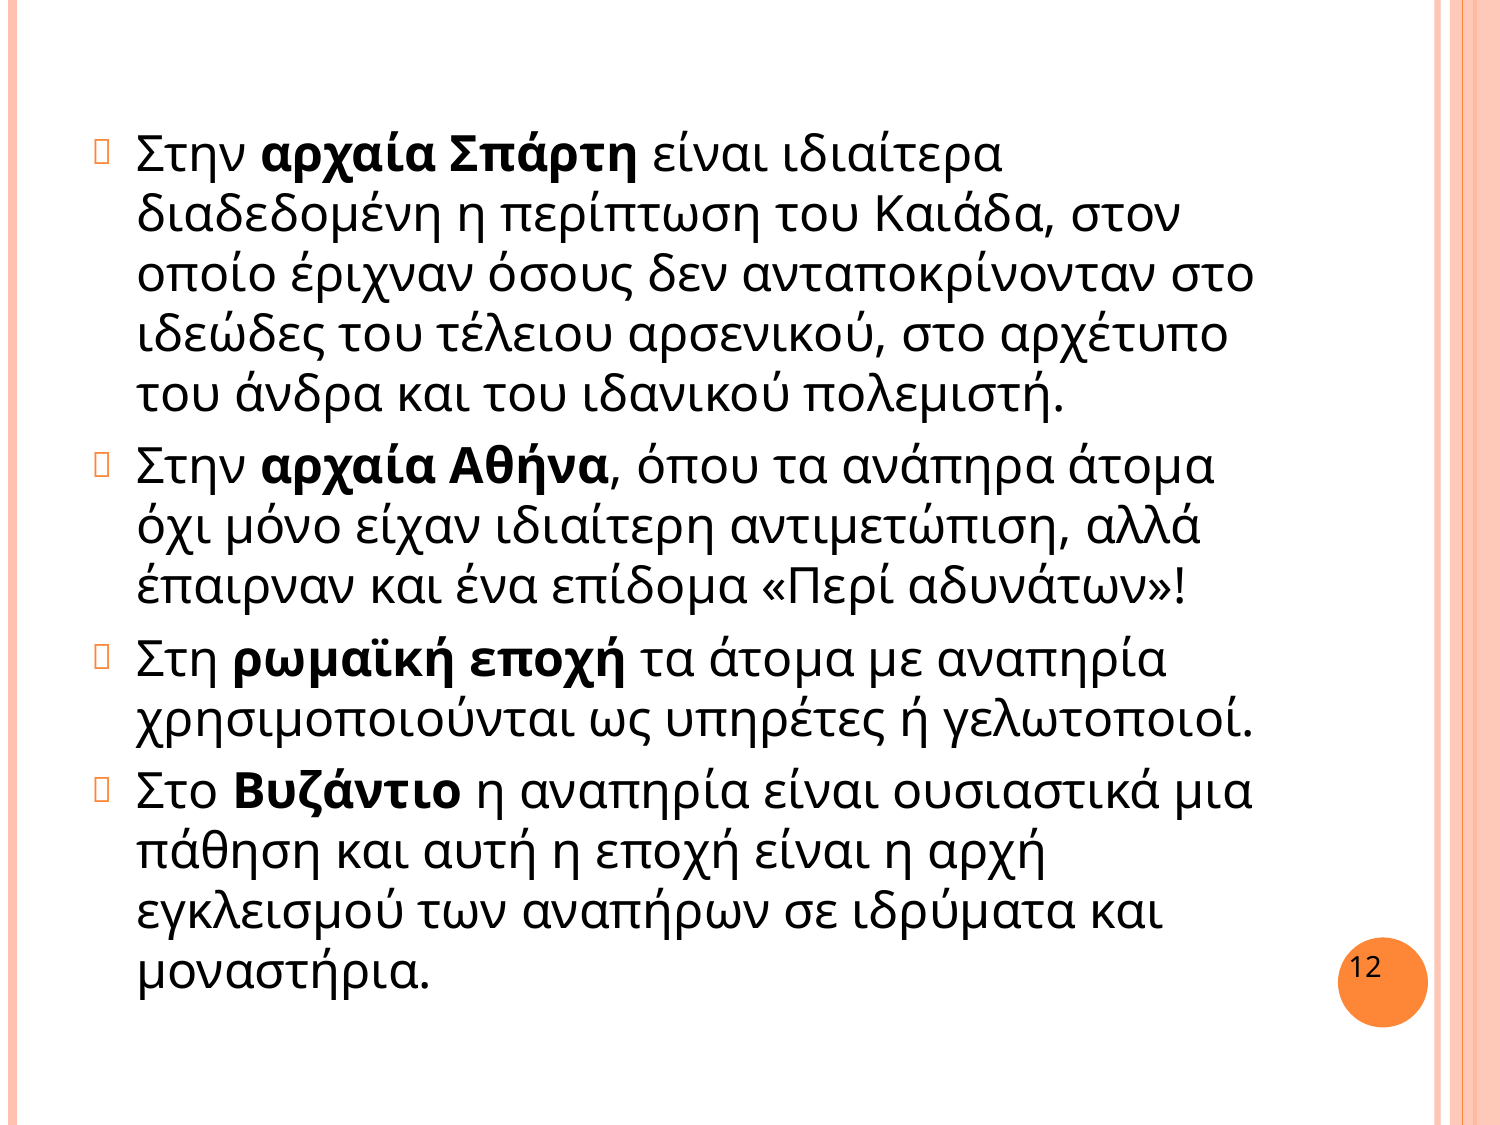

# Στην αρχαία Σπάρτη είναι ιδιαίτερα διαδεδομένη η περίπτωση του Καιάδα, στον οποίο έριχναν όσους δεν ανταποκρίνονταν στο ιδεώδες του τέλειου αρσενικού, στο αρχέτυπο του άνδρα και του ιδανικού πολεμιστή.
Στην αρχαία Αθήνα, όπου τα ανάπηρα άτομα όχι μόνο είχαν ιδιαίτερη αντιμετώπιση, αλλά έπαιρναν και ένα επίδομα «Περί αδυνάτων»!
Στη ρωμαϊκή εποχή τα άτομα με αναπηρία χρησιμοποιούνται ως υπηρέτες ή γελωτοποιοί.
Στο Βυζάντιο η αναπηρία είναι ουσιαστικά μια πάθηση και αυτή η εποχή είναι η αρχή εγκλεισμού των αναπήρων σε ιδρύματα και μοναστήρια.